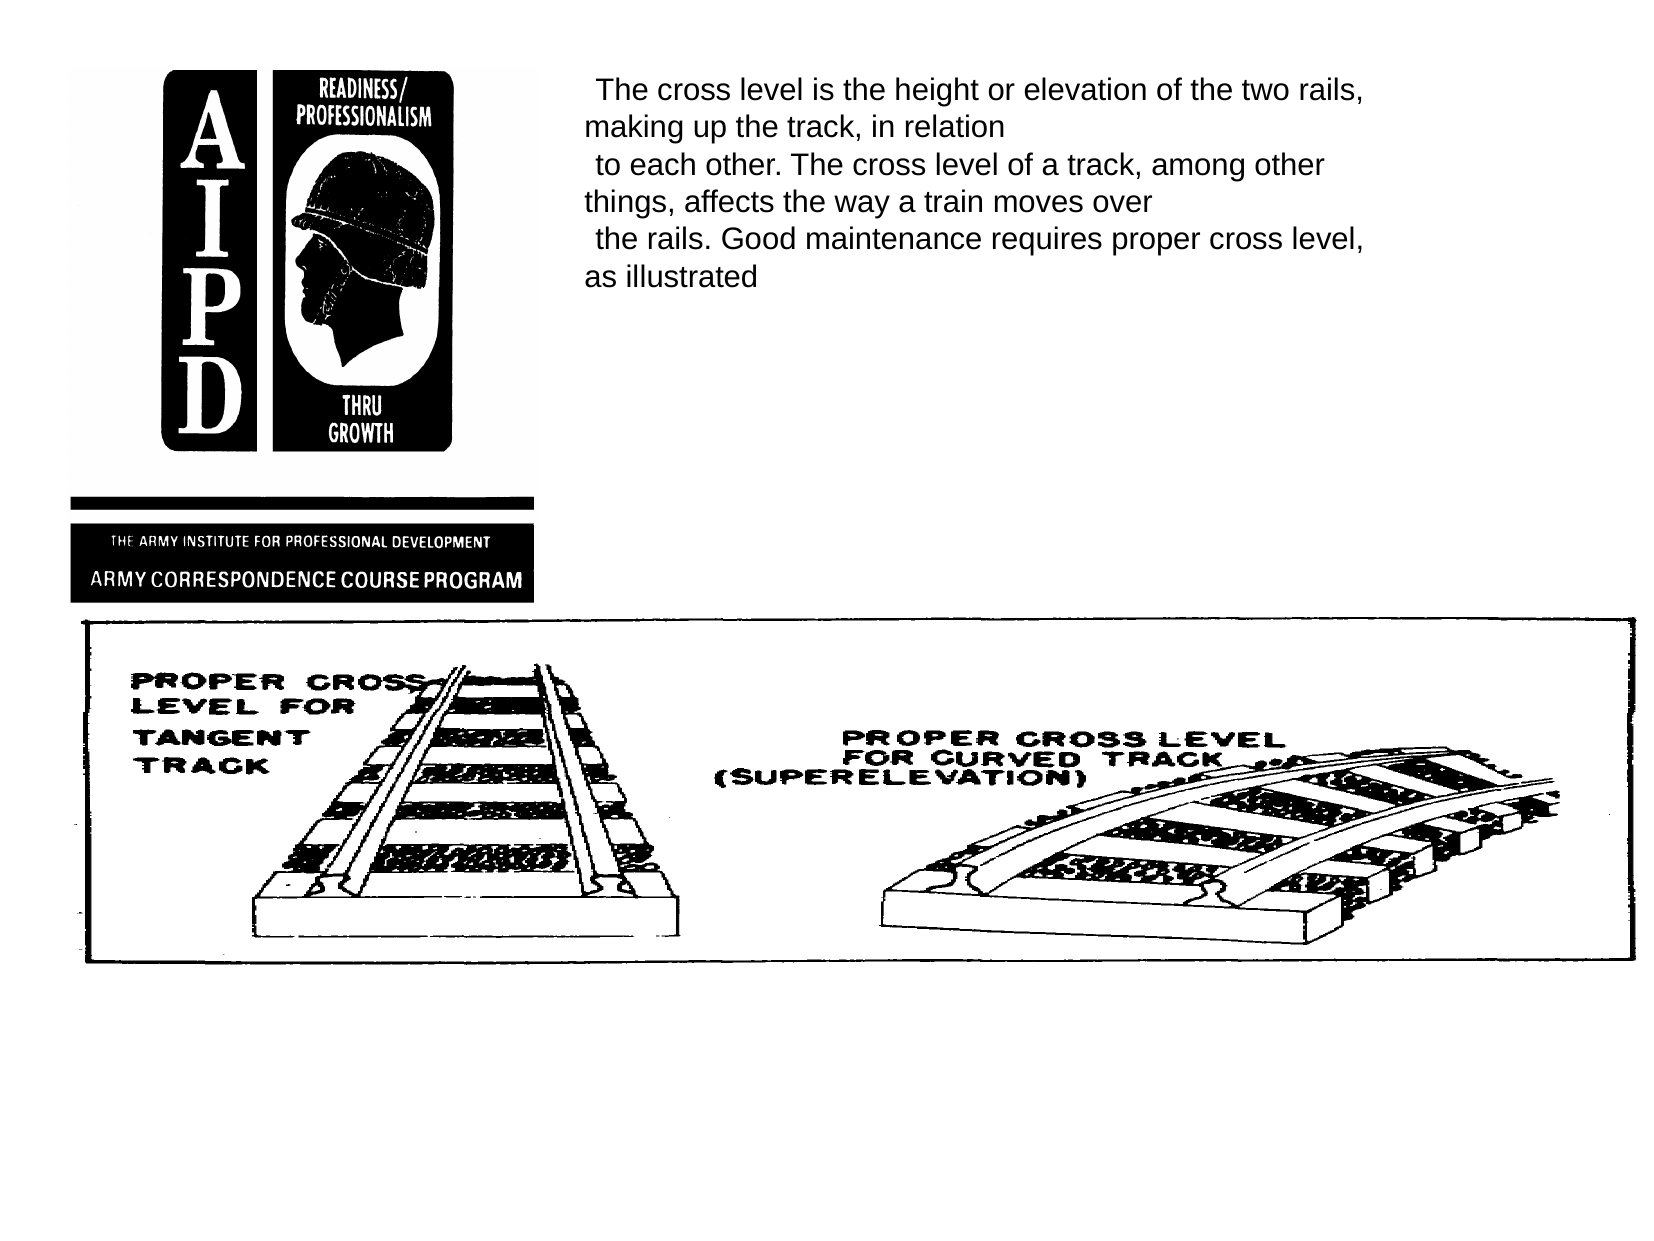

The cross level is the height or elevation of the two rails, making up the track, in relation
to each other. The cross level of a track, among other things, affects the way a train moves over
the rails. Good maintenance requires proper cross level, as illustrated